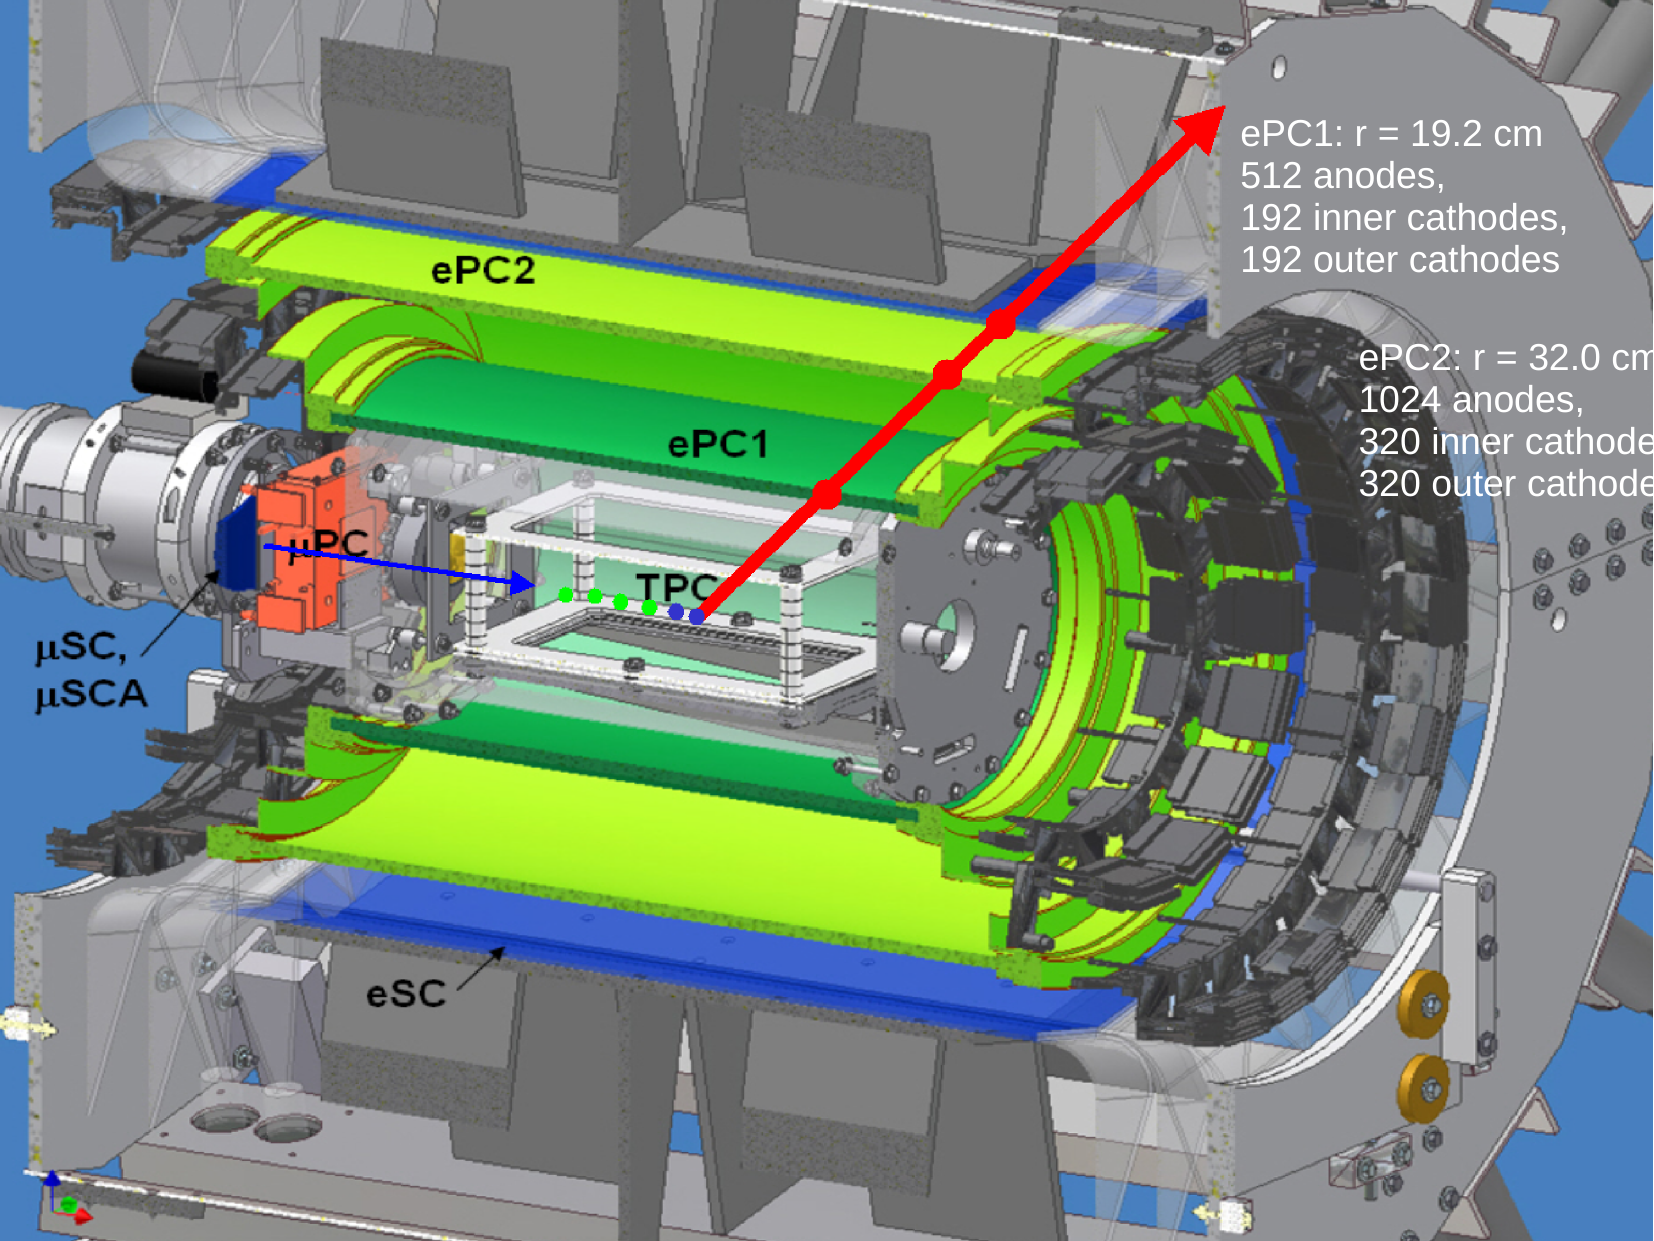

ePC1: r = 19.2 cm
512 anodes,
192 inner cathodes,
192 outer cathodes
ePC2: r = 32.0 cm
1024 anodes,
320 inner cathodes,
320 outer cathodes